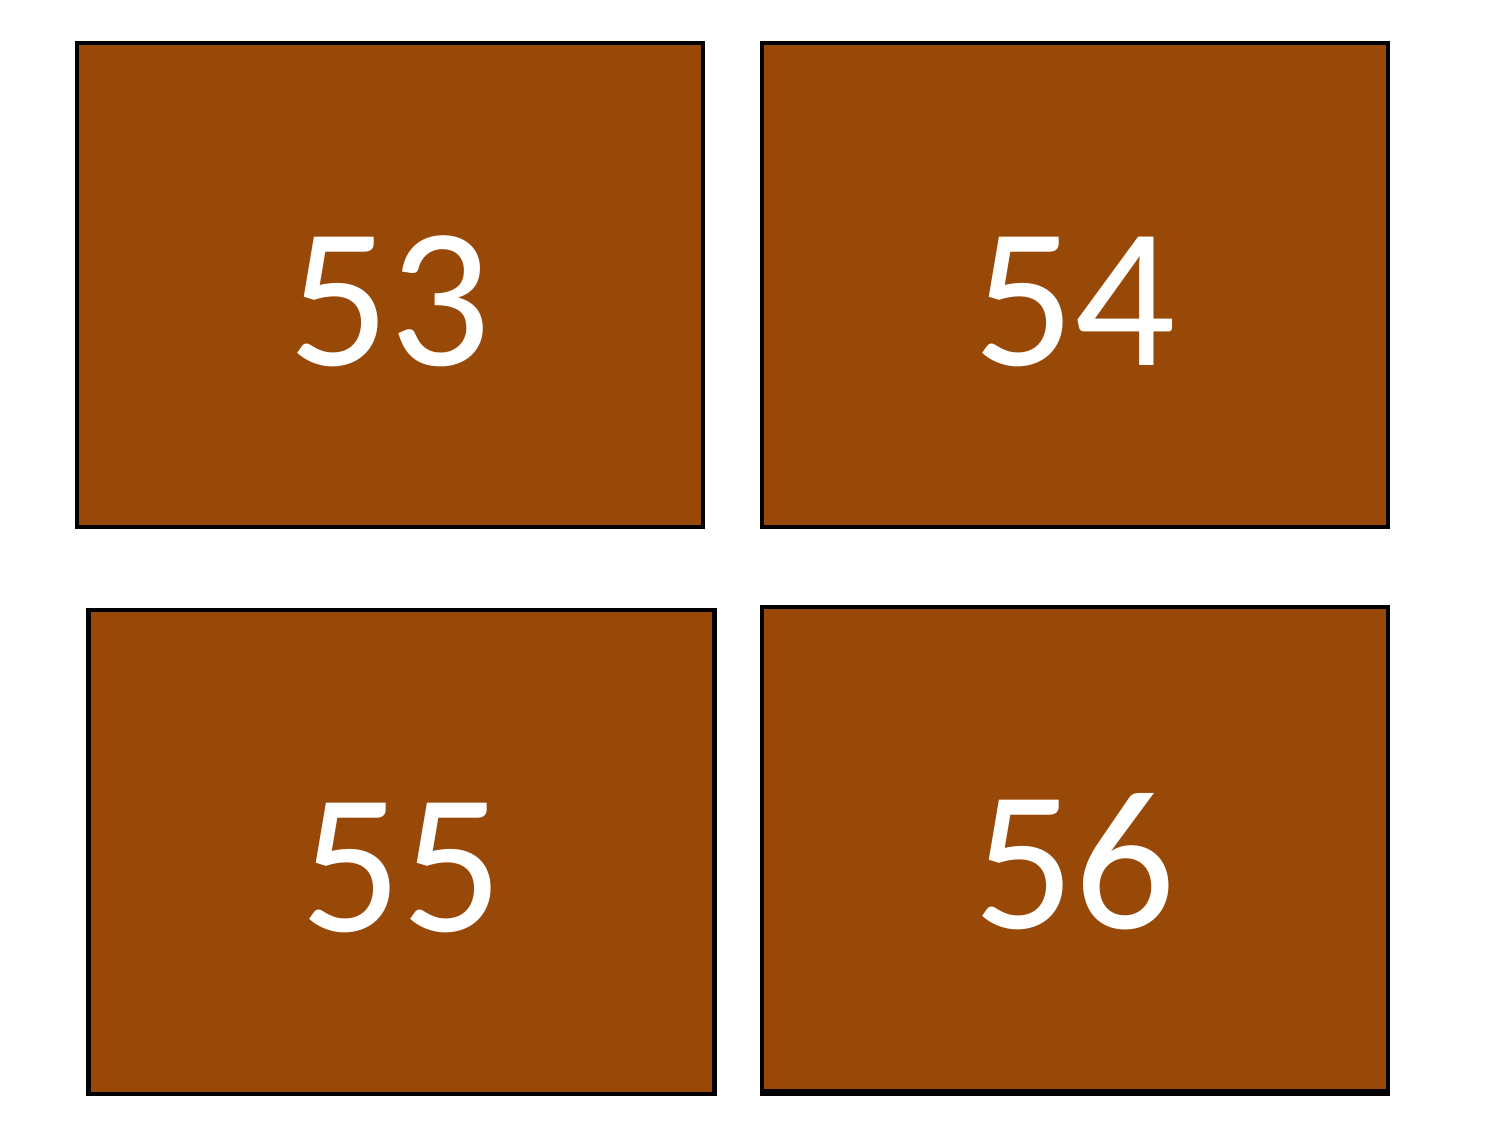

Jaká je základní jednotka délky?
53
Vyjádři v centimetrech:
0,5 m
3m 40 cm
80 m
54
56
Vyjádři v centimetrech:
1 580 mm
45 dm
30 mm
55
Navrhni postup, kterým bys zjistil tloušťku jednoho listu učebnice fyziky.